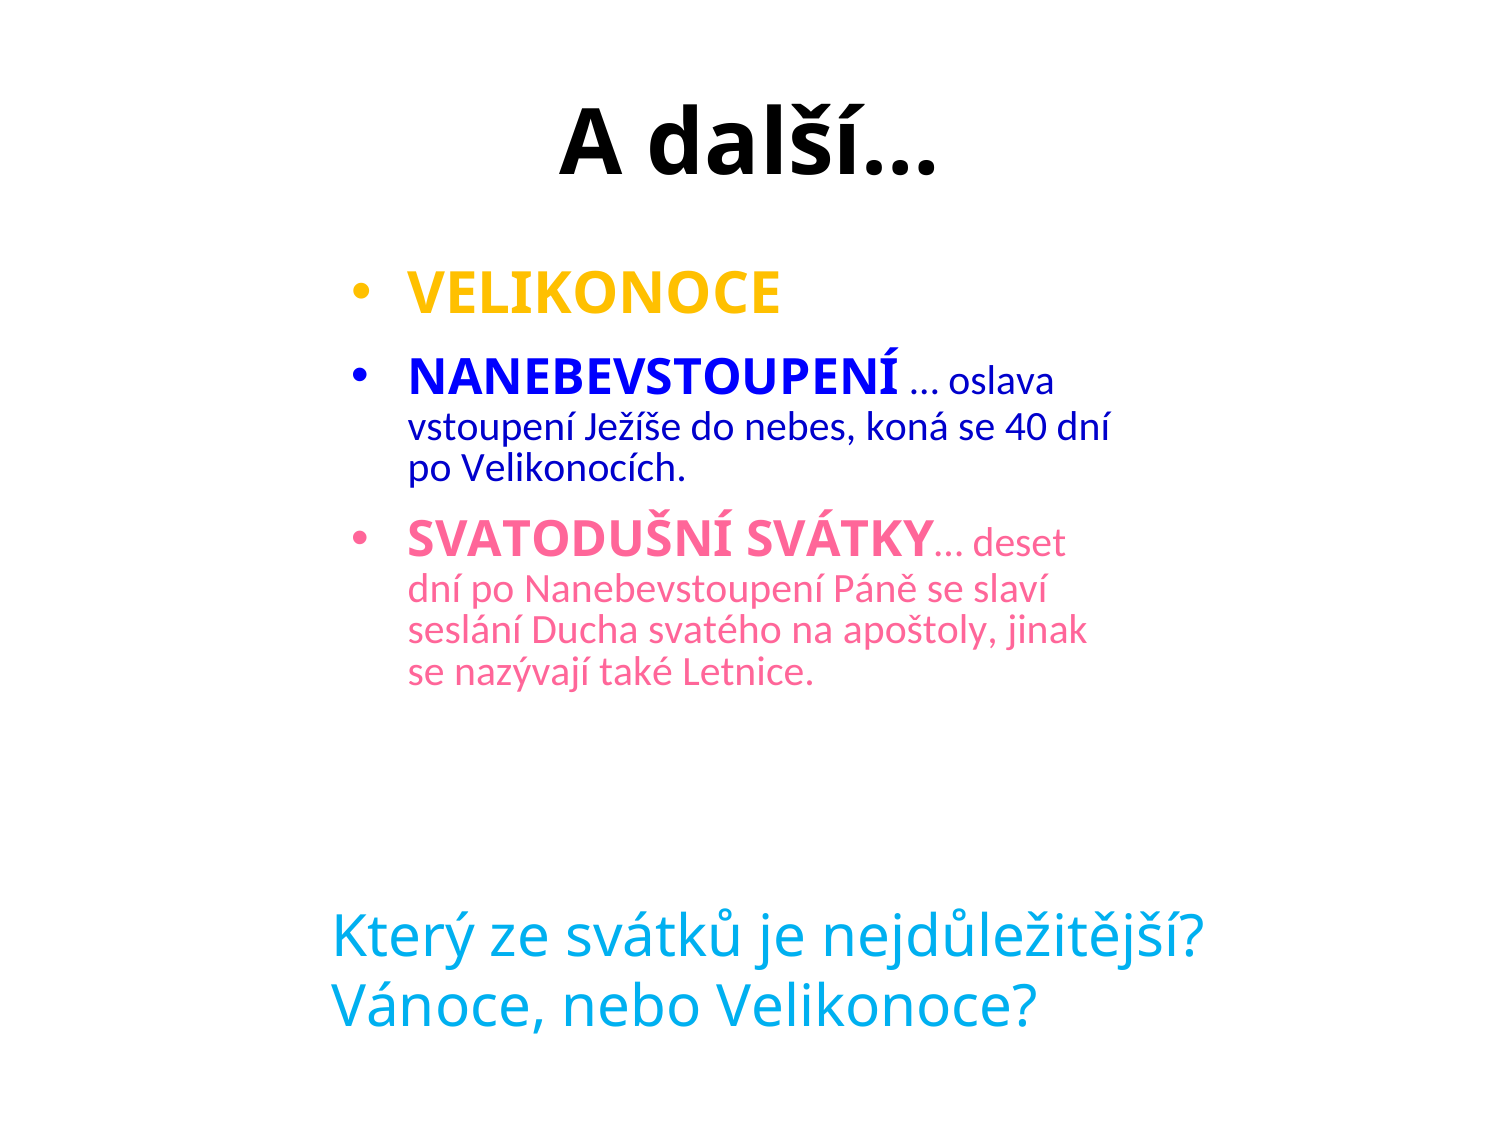

# A další…
VELIKONOCE
NANEBEVSTOUPENÍ … oslava vstoupení Ježíše do nebes, koná se 40 dní po Velikonocích.
SVATODUŠNÍ SVÁTKY… deset dní po Nanebevstoupení Páně se slaví seslání Ducha svatého na apoštoly, jinak se nazývají také Letnice.
Který ze svátků je nejdůležitější? Vánoce, nebo Velikonoce?